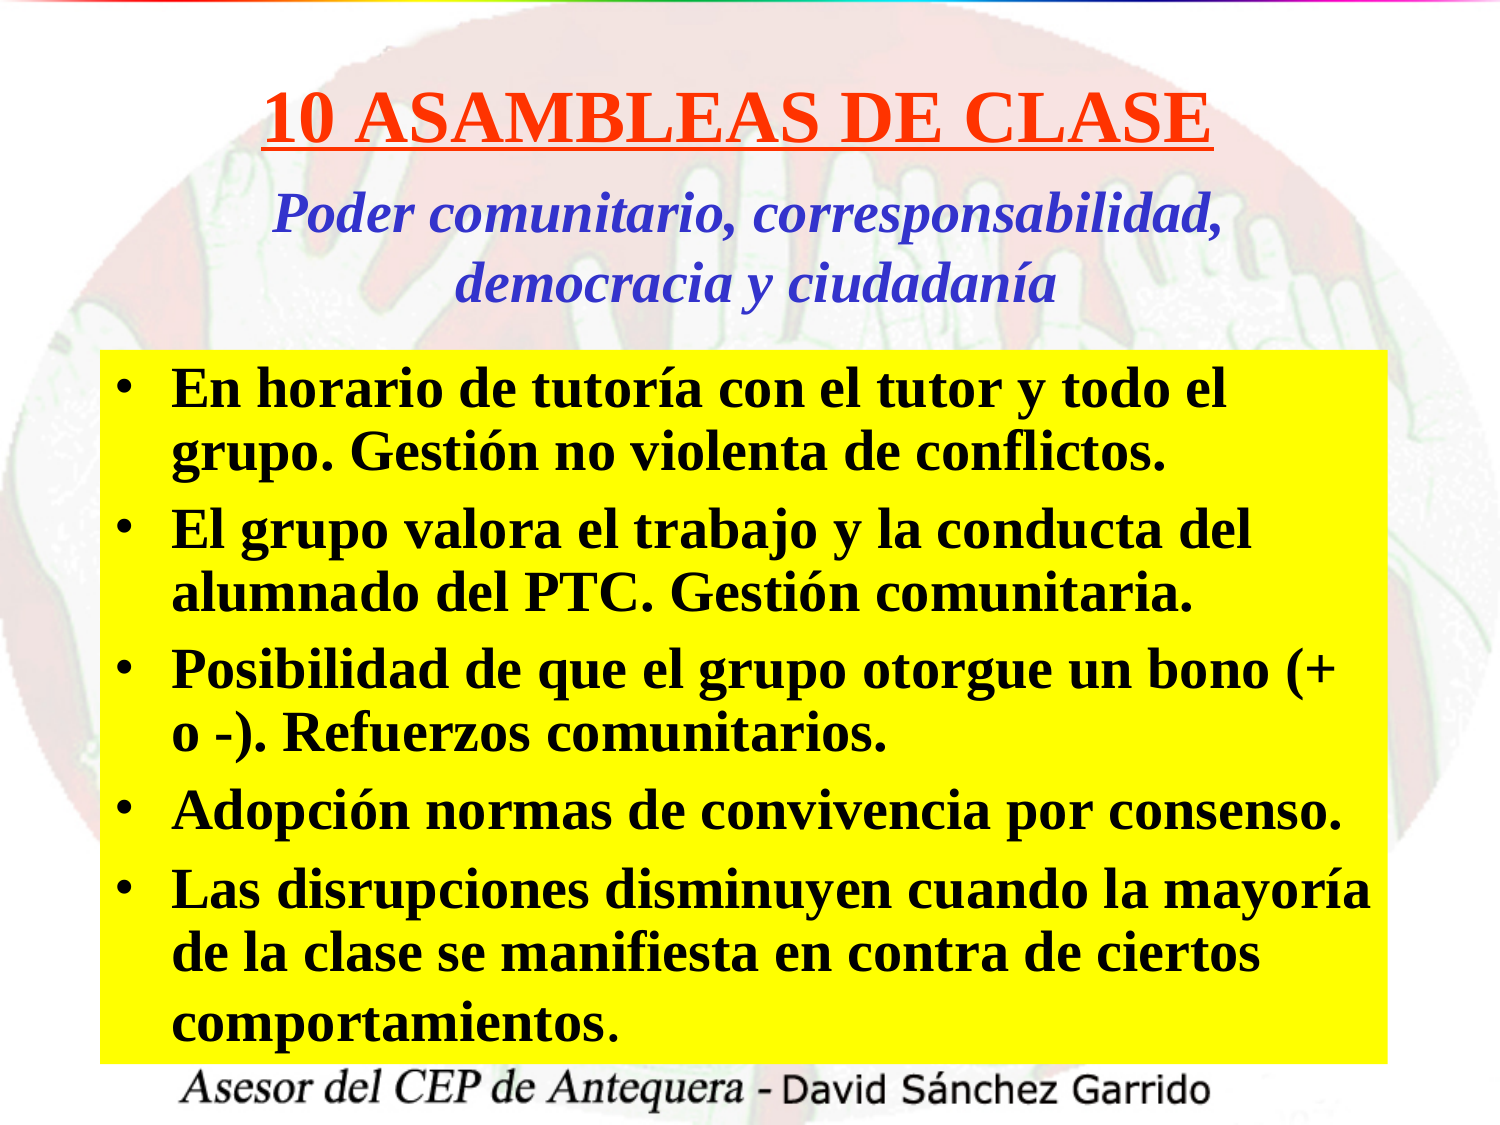

10 ASAMBLEAS DE CLASE
Poder comunitario, corresponsabilidad,
democracia y ciudadanía
En horario de tutoría con el tutor y todo el grupo. Gestión no violenta de conflictos.
El grupo valora el trabajo y la conducta del alumnado del PTC. Gestión comunitaria.
Posibilidad de que el grupo otorgue un bono (+ o -). Refuerzos comunitarios.
Adopción normas de convivencia por consenso.
Las disrupciones disminuyen cuando la mayoría de la clase se manifiesta en contra de ciertos comportamientos.